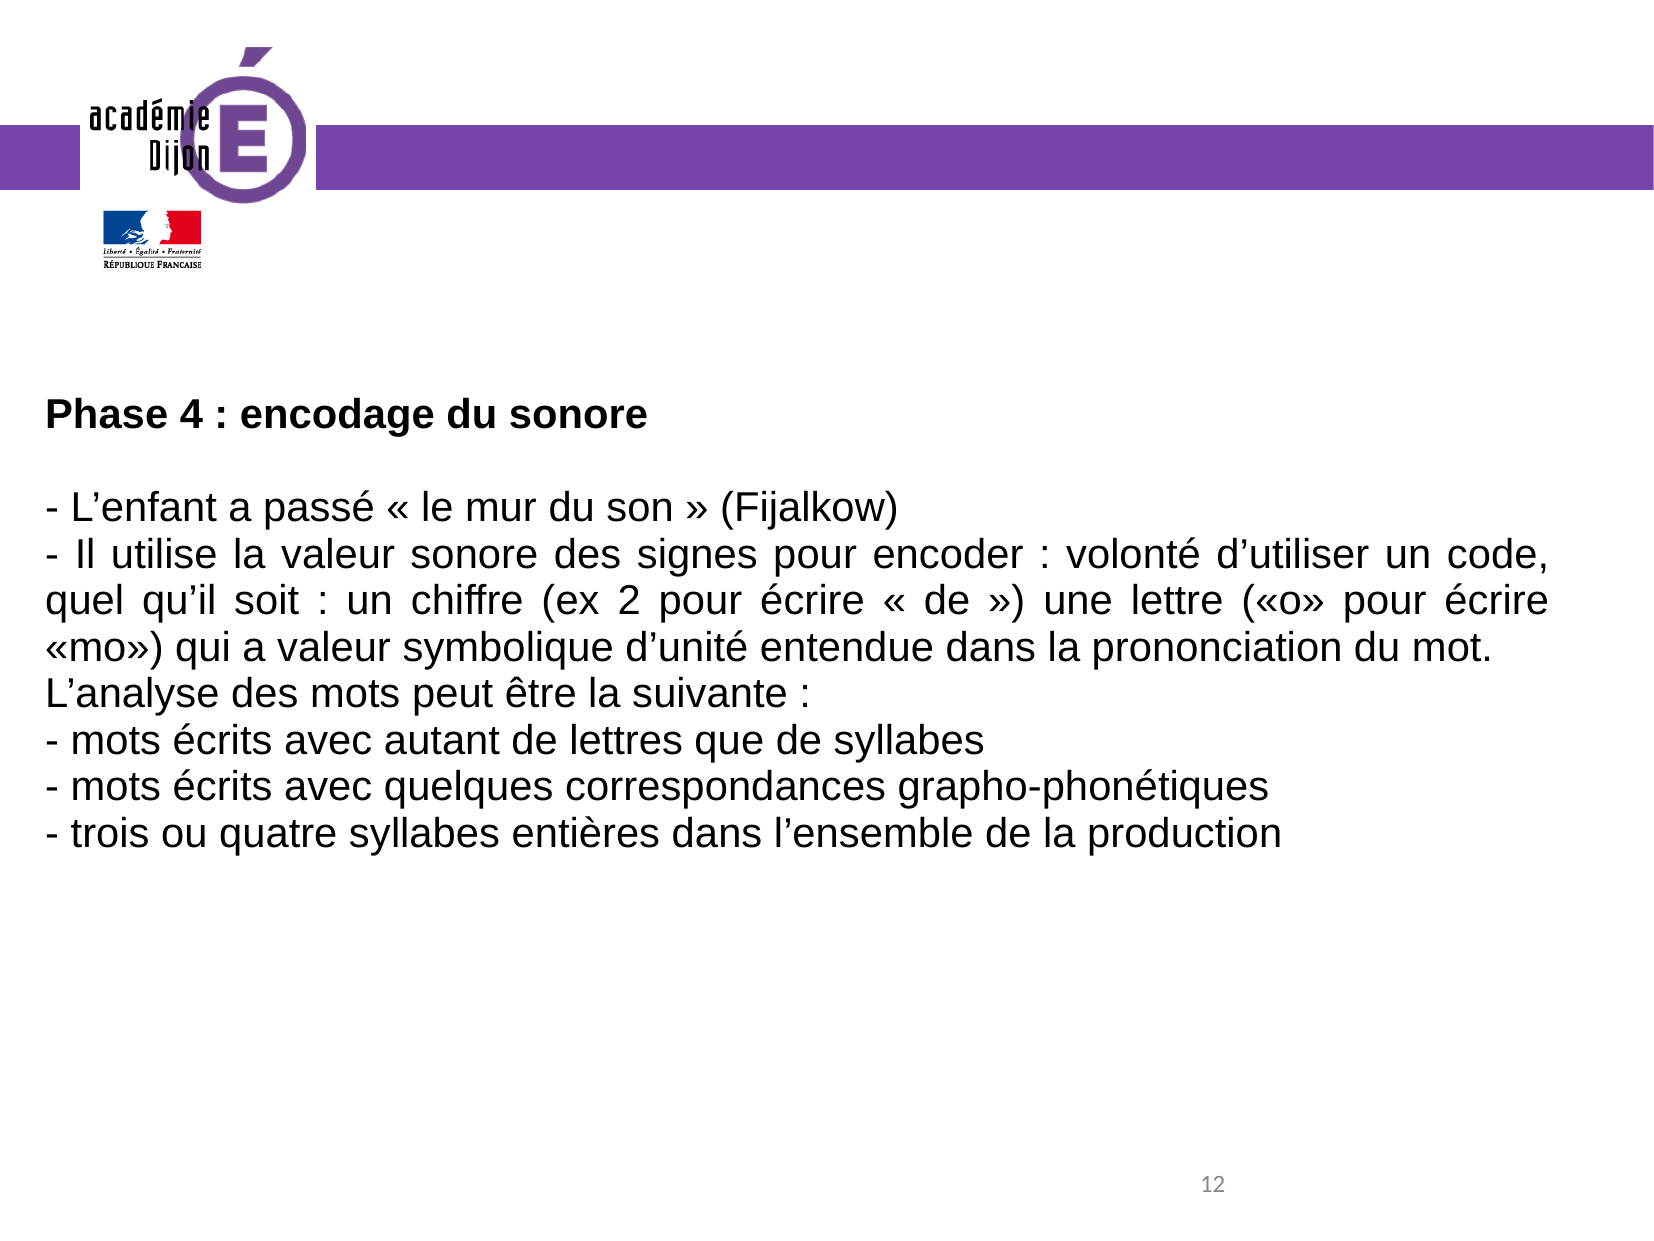

#
Phase 4 : encodage du sonore
- L’enfant a passé « le mur du son » (Fijalkow)
- Il utilise la valeur sonore des signes pour encoder : volonté d’utiliser un code, quel qu’il soit : un chiffre (ex 2 pour écrire « de ») une lettre («o» pour écrire «mo») qui a valeur symbolique d’unité entendue dans la prononciation du mot.
L’analyse des mots peut être la suivante :
- mots écrits avec autant de lettres que de syllabes
- mots écrits avec quelques correspondances grapho-phonétiques
- trois ou quatre syllabes entières dans l’ensemble de la production
12